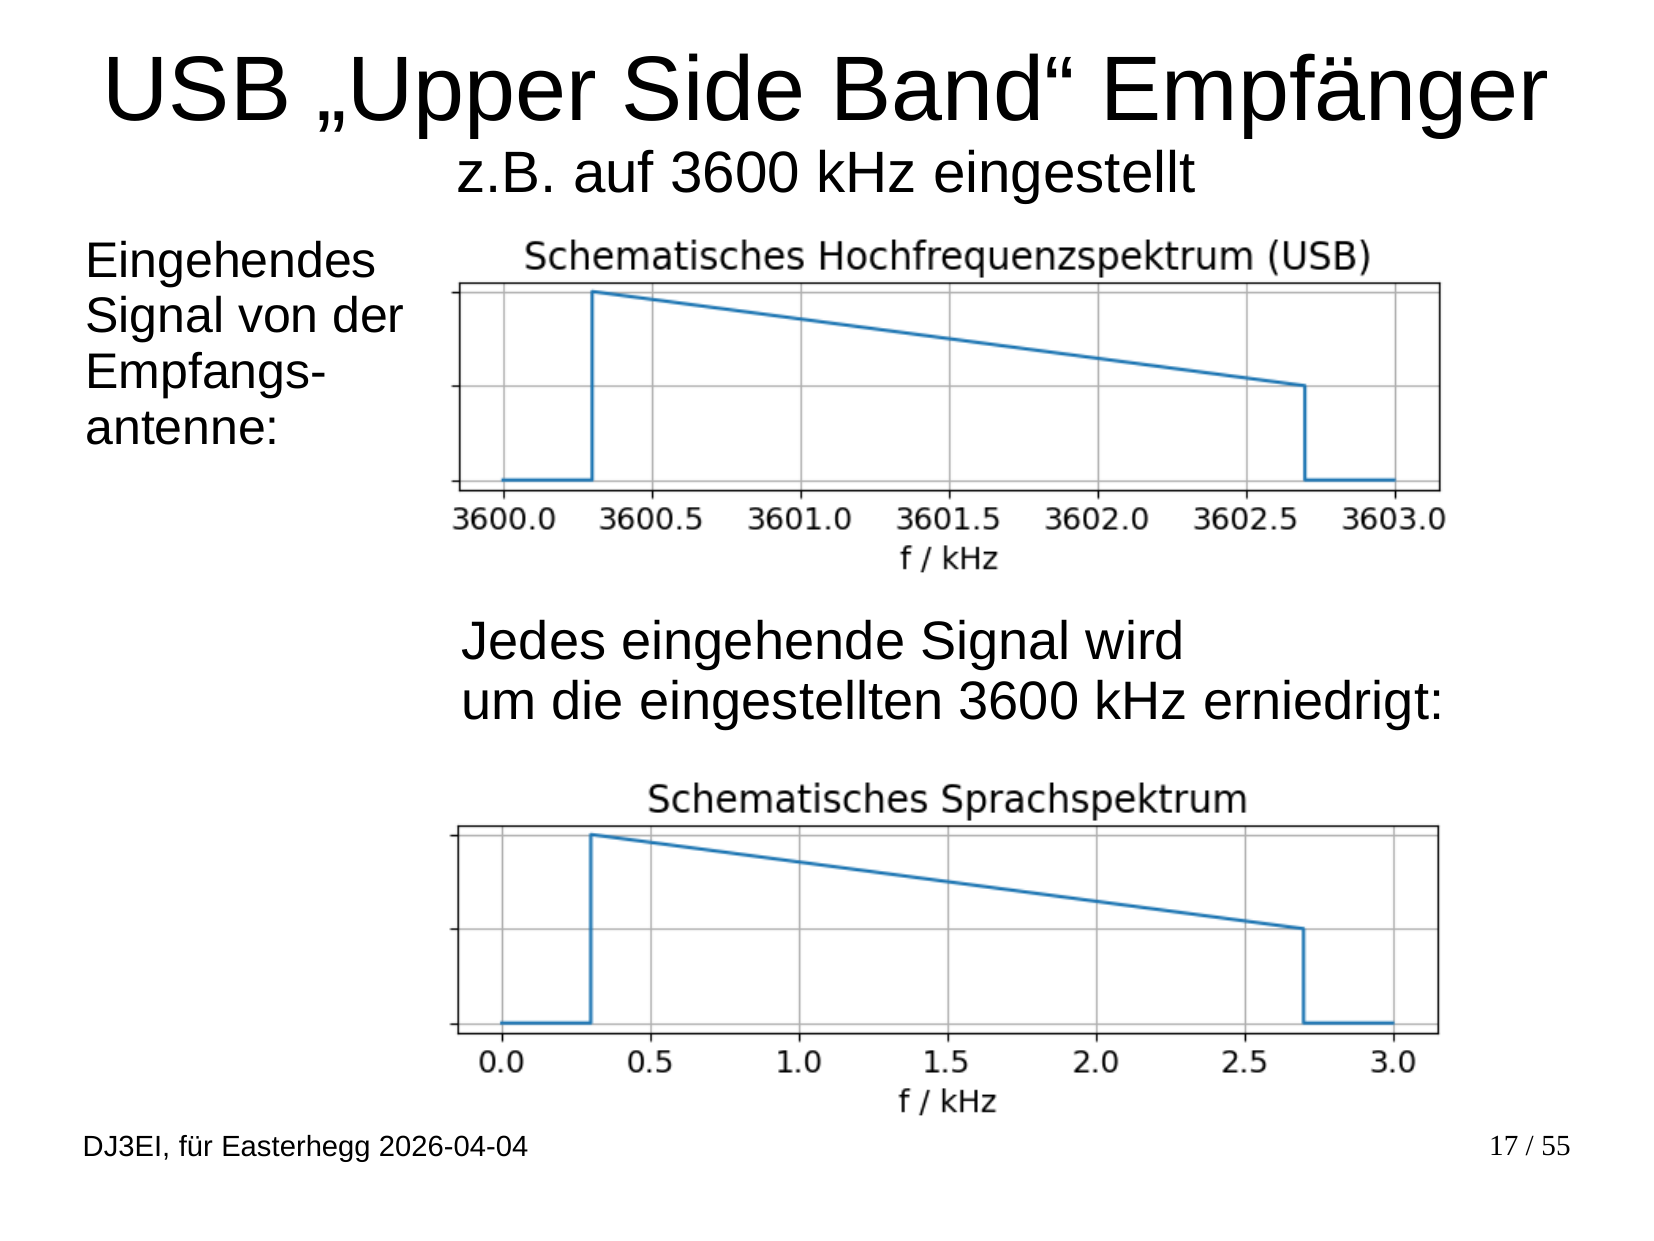

# USB „Upper Side Band“ Empfänger z.B. auf 3600 kHz eingestellt
Eingehendes Signal von der Empfangs-antenne:
Jedes eingehende Signal wird
um die eingestellten 3600 kHz erniedrigt:
17